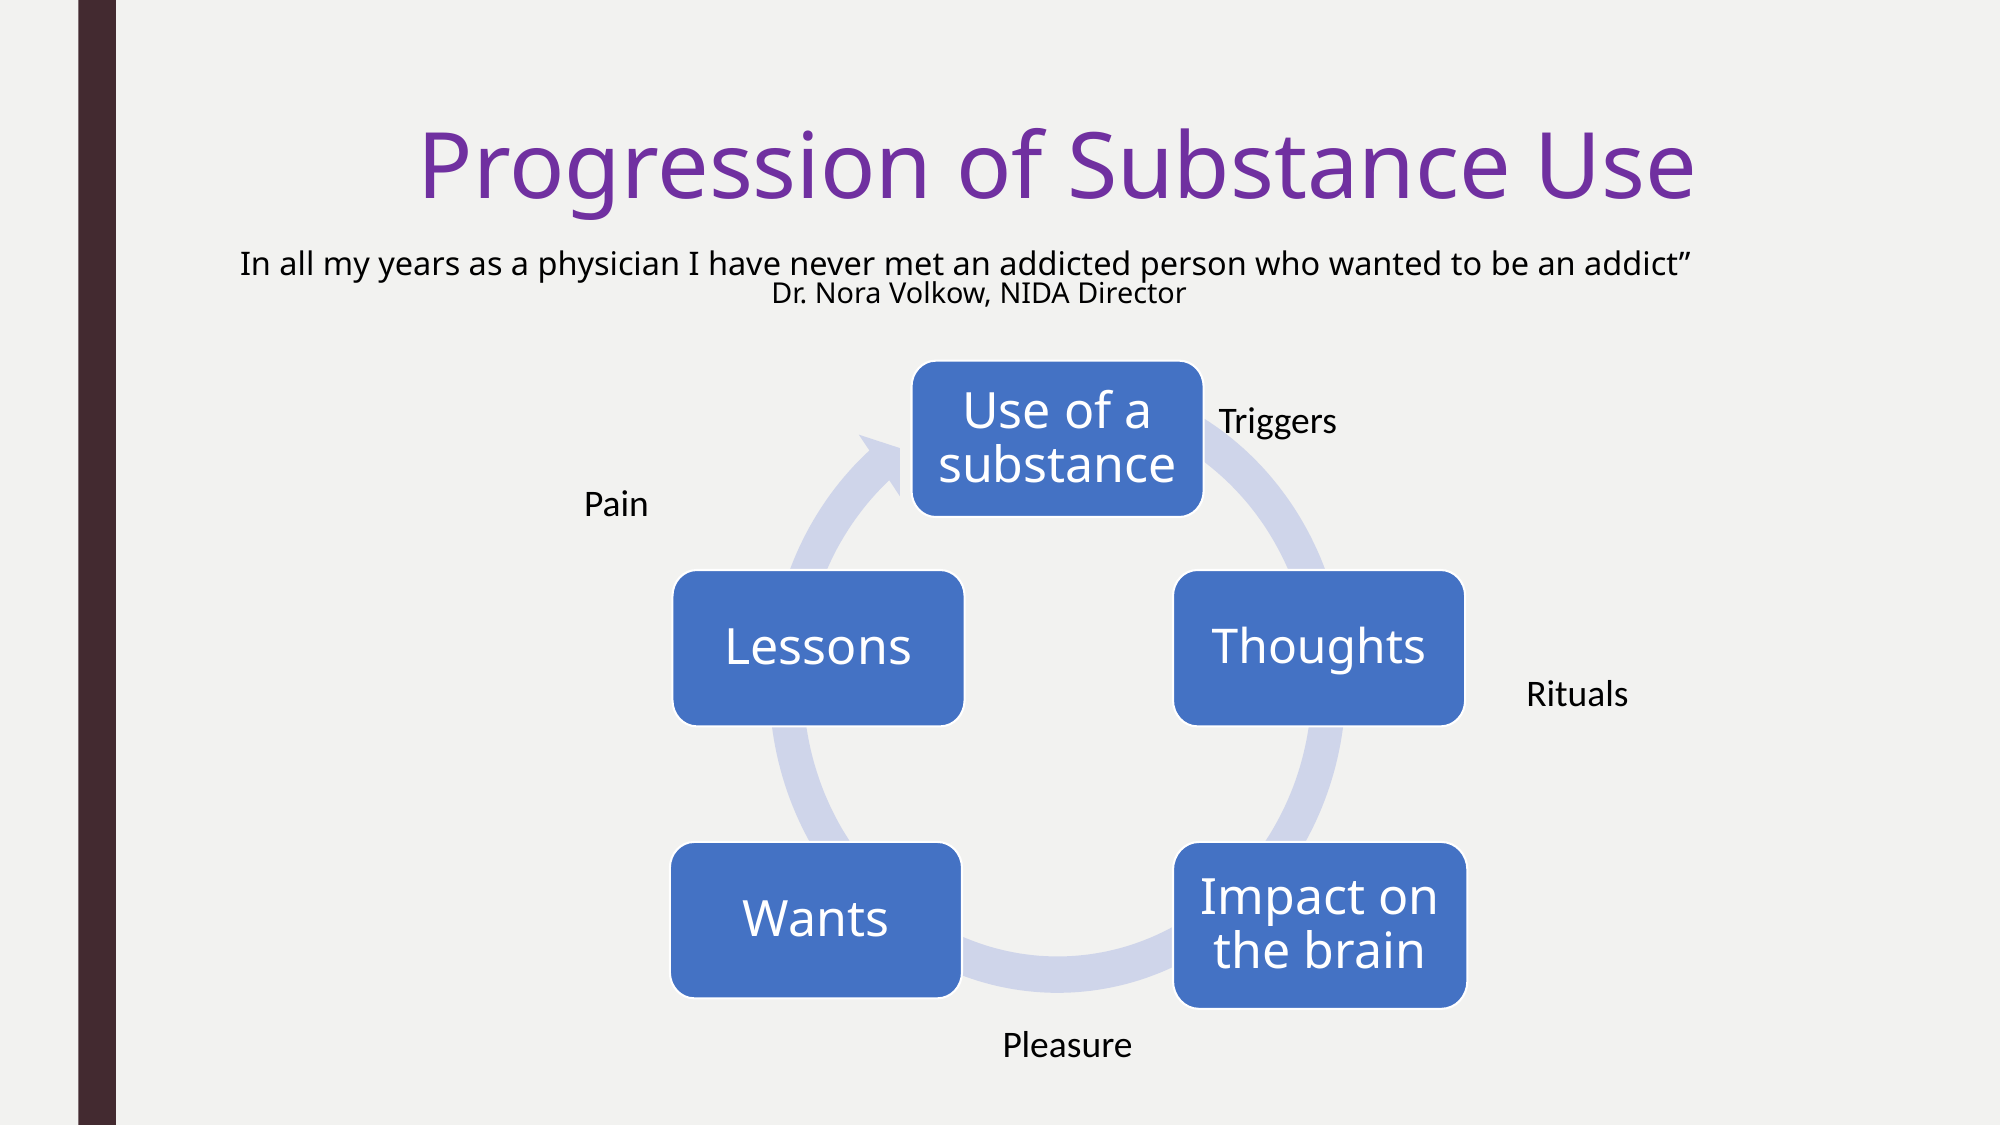

# Progression of Substance Use
In all my years as a physician I have never met an addicted person who wanted to be an addict”
Dr. Nora Volkow, NIDA Director
Use of a substance
Lessons
Thoughts
Wants
Impact on the brain
Triggers
 Pain
Rituals
 Pleasure